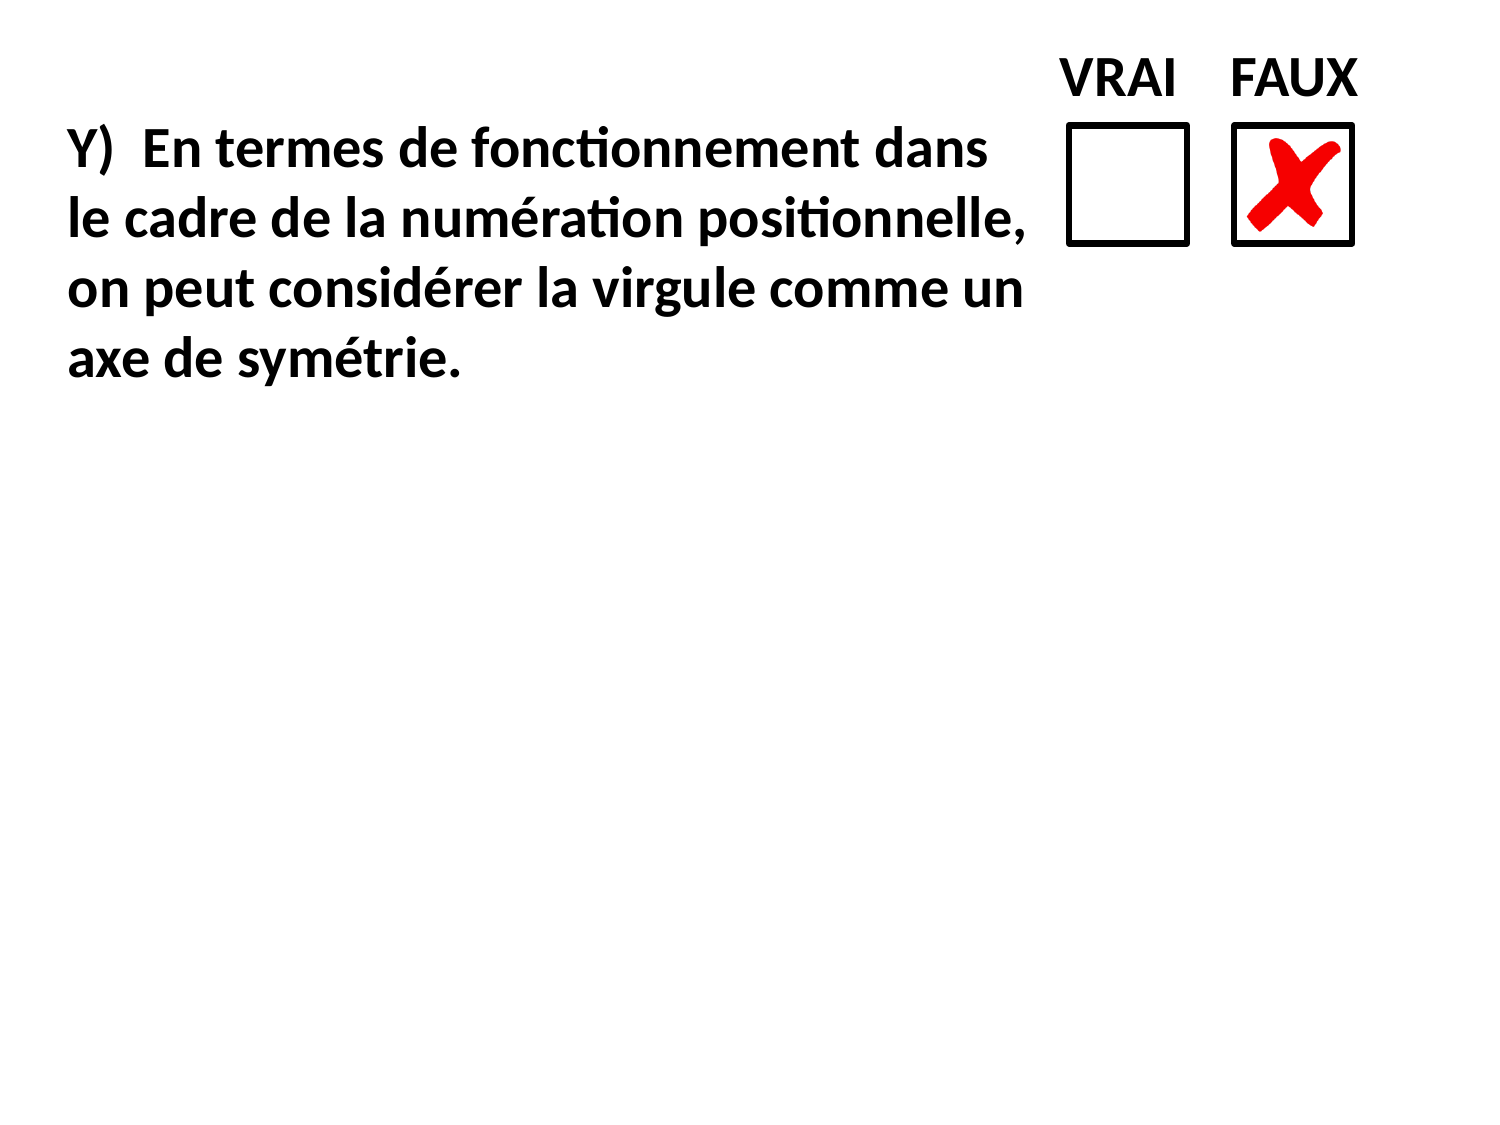

VRAI FAUX
Y) En termes de fonctionnement dans le cadre de la numération positionnelle, on peut considérer la virgule comme un axe de symétrie.